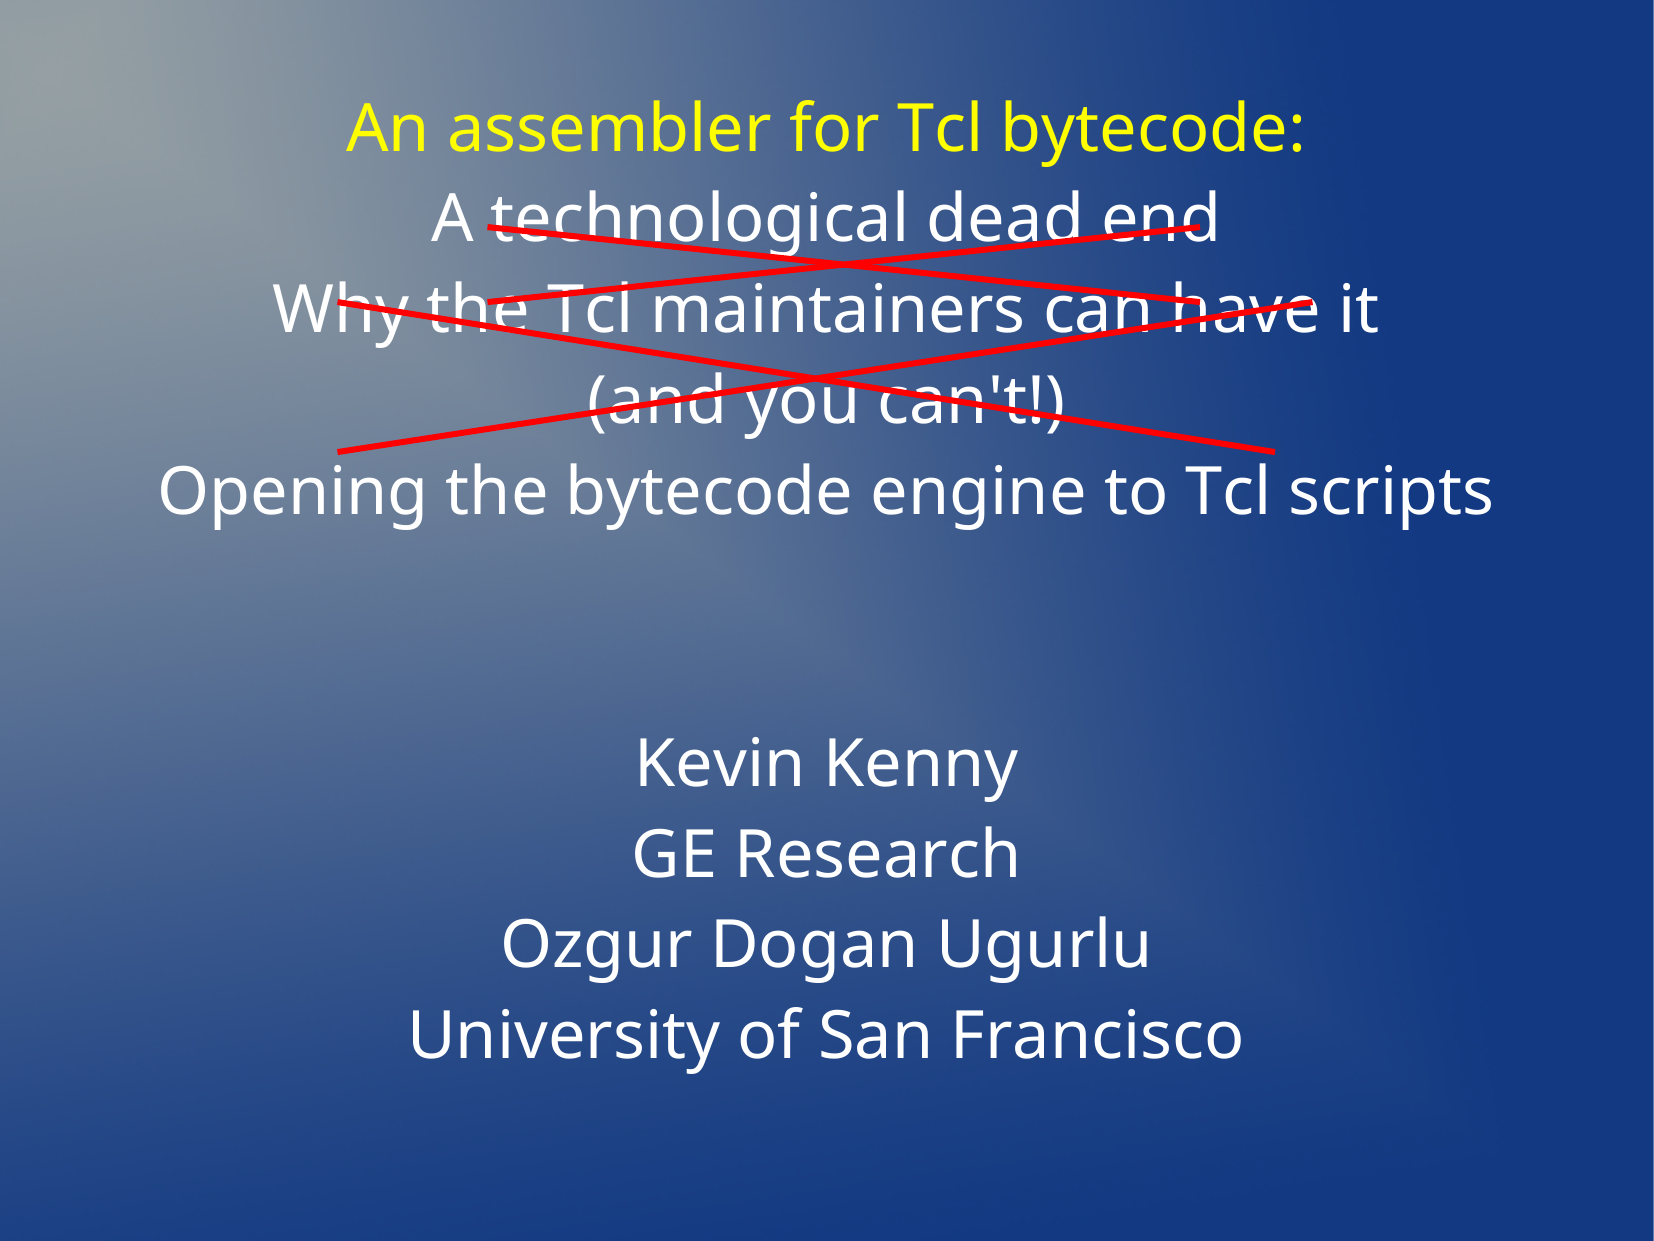

# An assembler for Tcl bytecode: A technological dead end
Why the Tcl maintainers can have it
(and you can't!)
Opening the bytecode engine to Tcl scripts
Kevin Kenny
GE Research
Ozgur Dogan Ugurlu
University of San Francisco